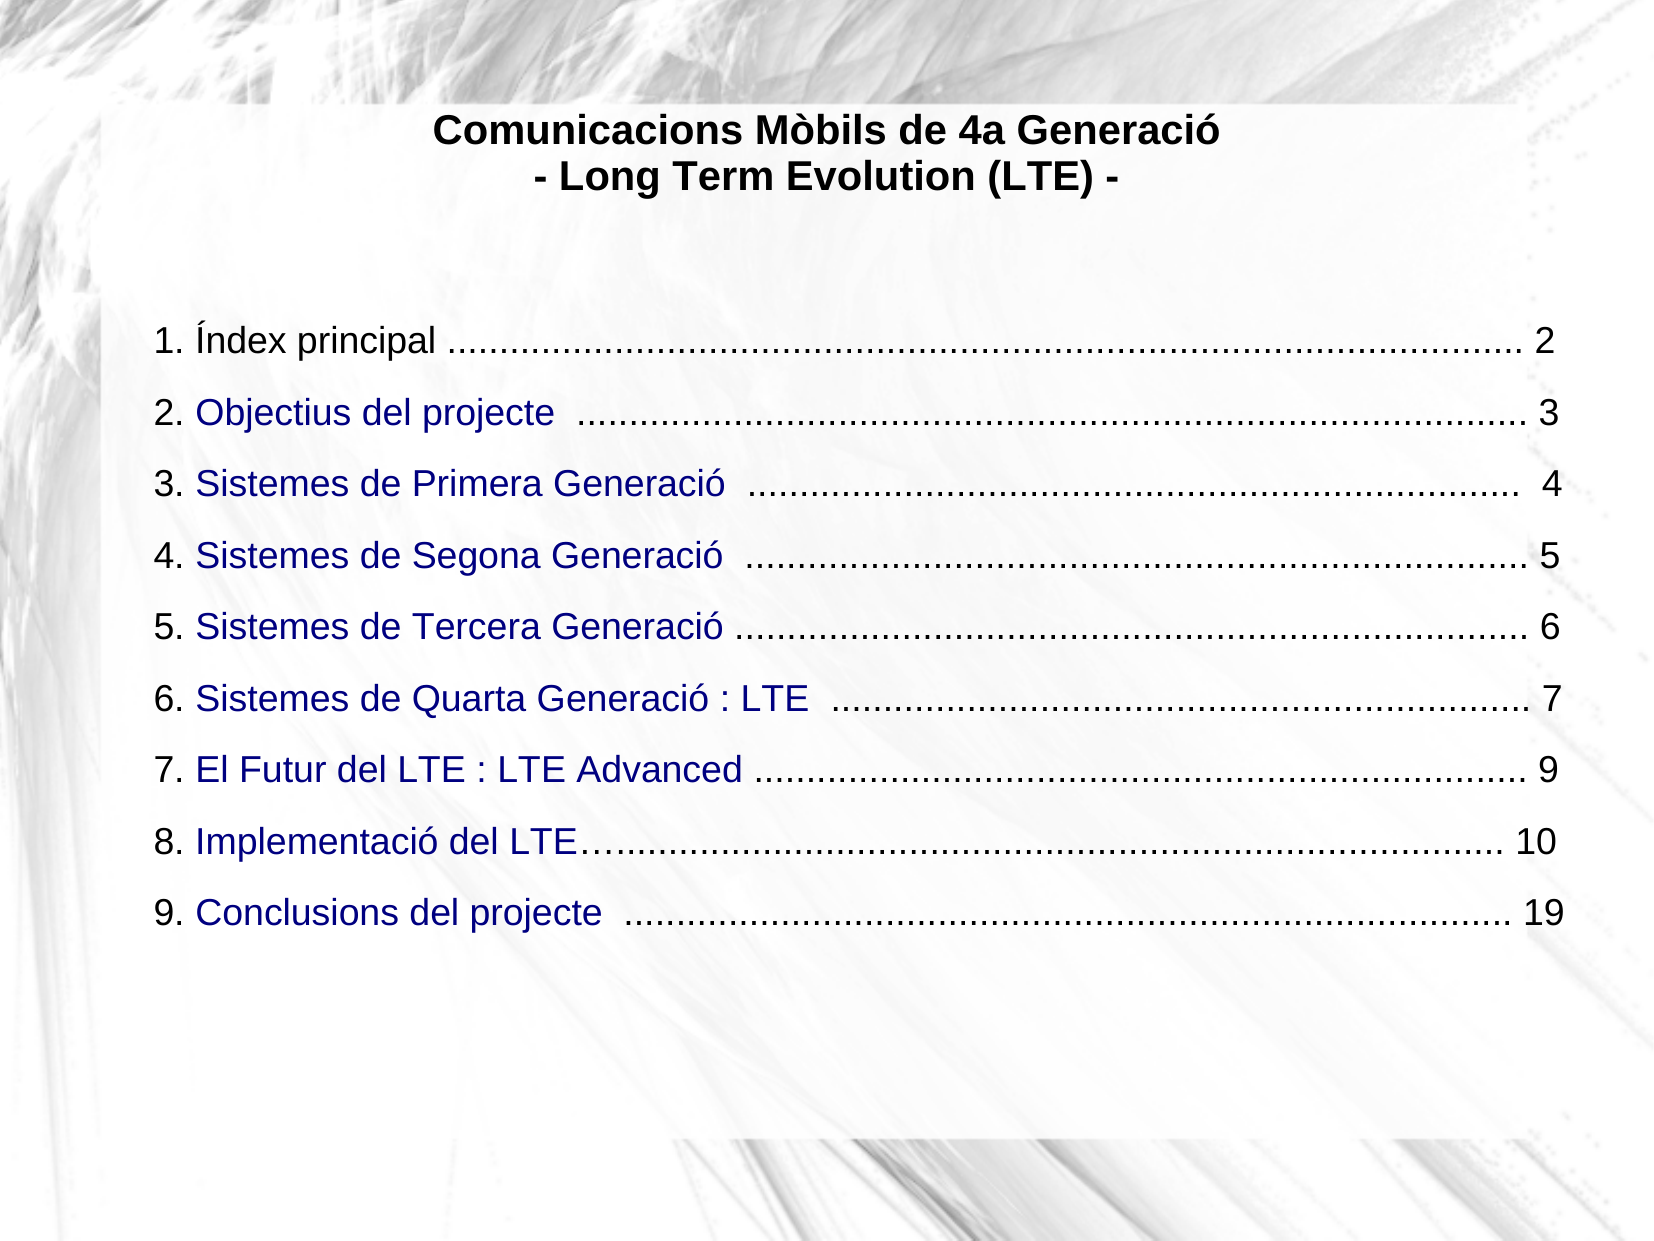

# Comunicacions Mòbils de 4a Generació - Long Term Evolution (LTE) -
1. Índex principal ....................................................................................................... 2
2. Objectius del projecte ........................................................................................... 3
3. Sistemes de Primera Generació .......................................................................... 4
4. Sistemes de Segona Generació ........................................................................... 5
5. Sistemes de Tercera Generació ............................................................................ 6
6. Sistemes de Quarta Generació : LTE ................................................................... 7
7. El Futur del LTE : LTE Advanced .......................................................................... 9
8. Implementació del LTE…..................................................................................... 10
9. Conclusions del projecte ..................................................................................... 19